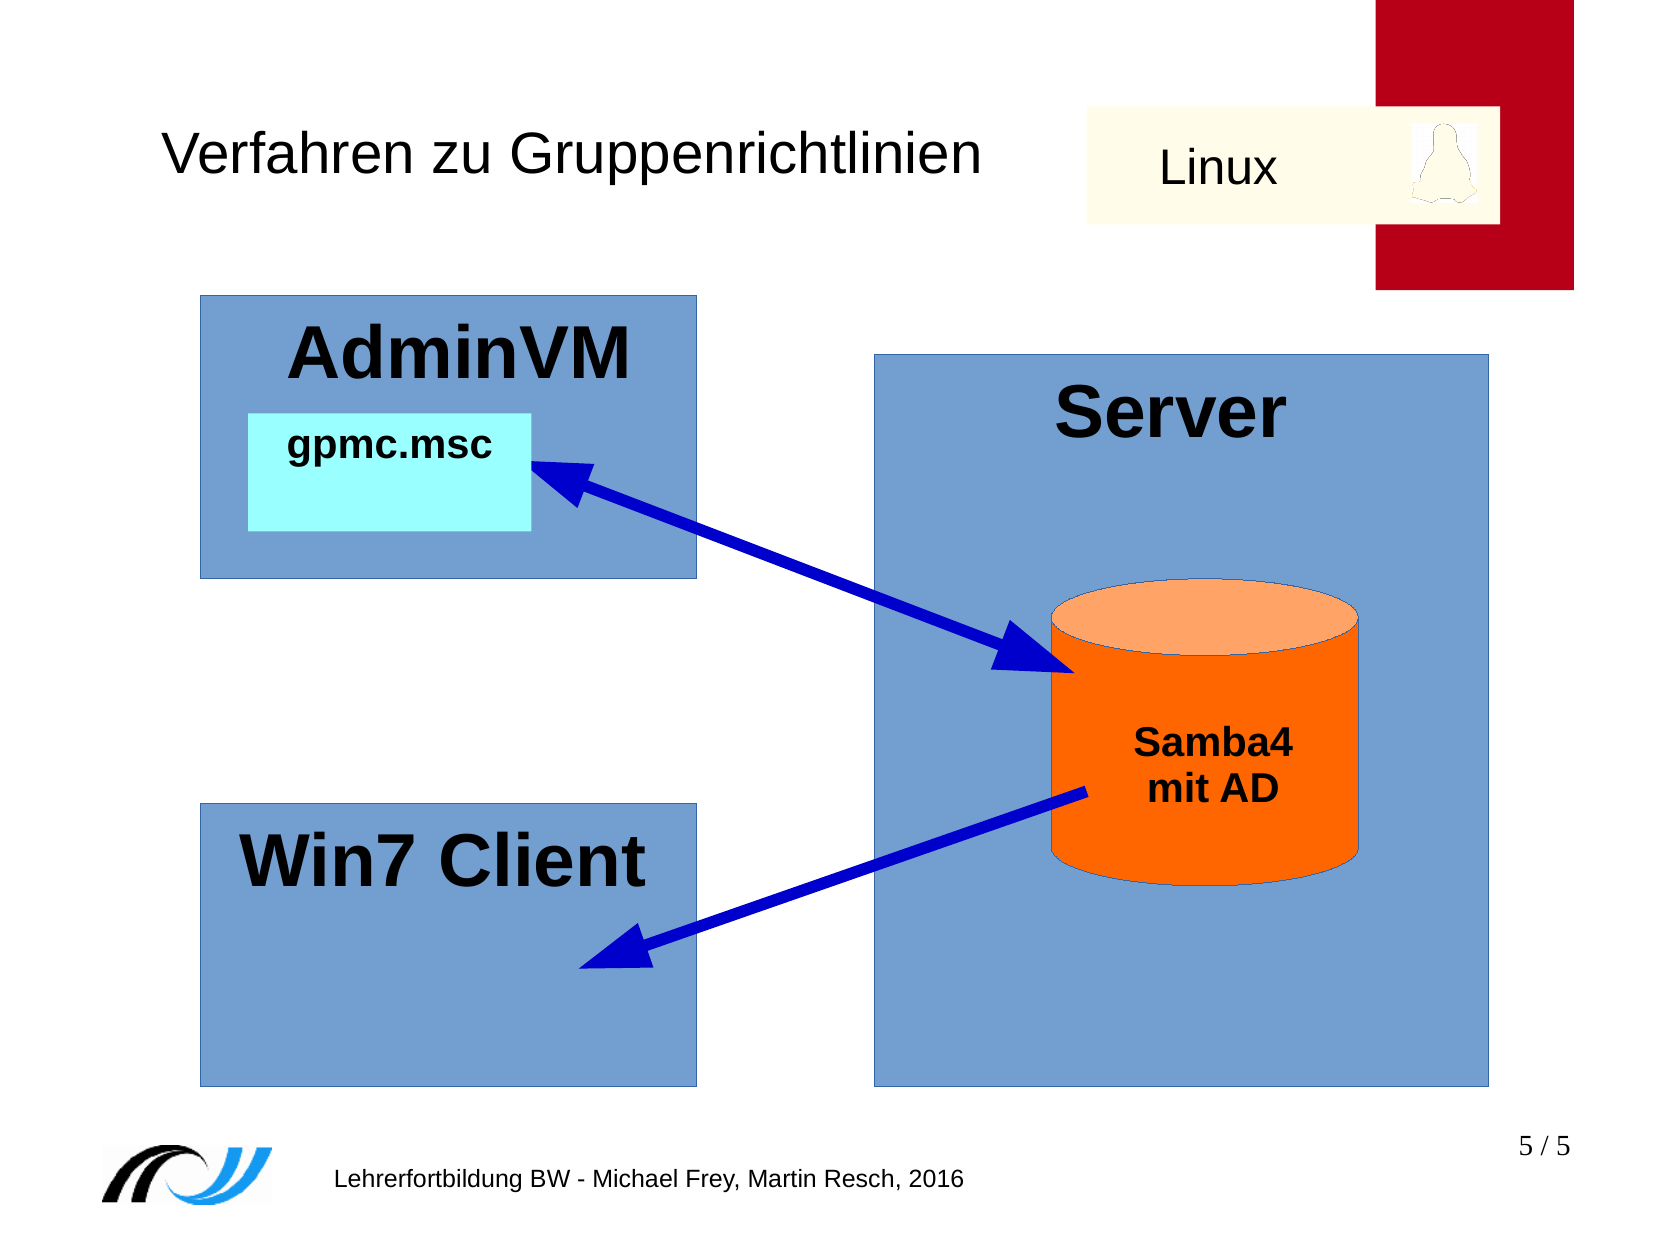

# Verfahren zu Gruppenrichtlinien
AdminVM
Server
gpmc.msc
Samba4
mit AD
Win7 Client
5
Lehrerfortbildung BW - Michael Frey, Martin Resch, 2016